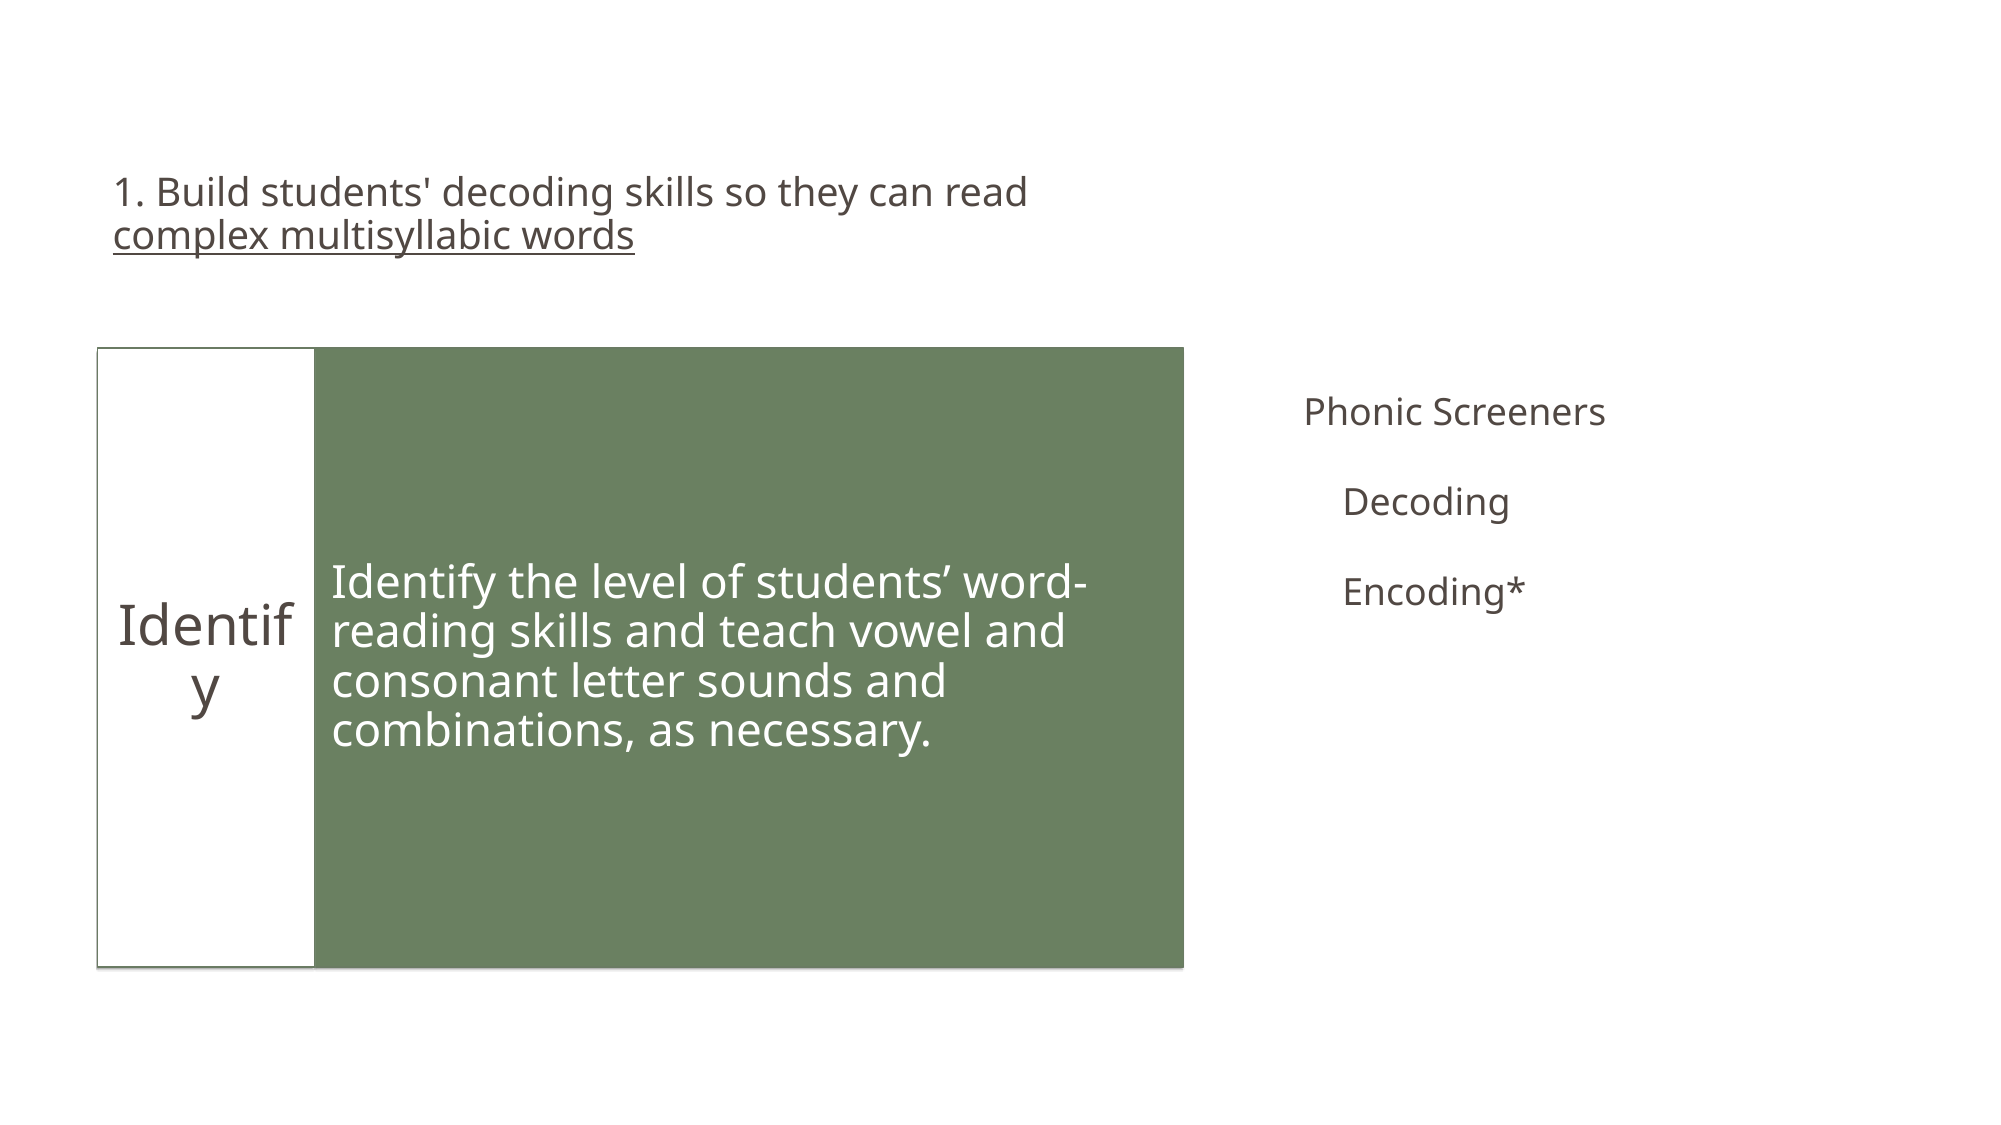

# 1. Build students' decoding skills so they can read complex multisyllabic words
Identify
Identify the level of students’ word-reading skills and teach vowel and consonant letter sounds and combinations, as necessary.
Phonic Screeners
    Decoding
    Encoding*